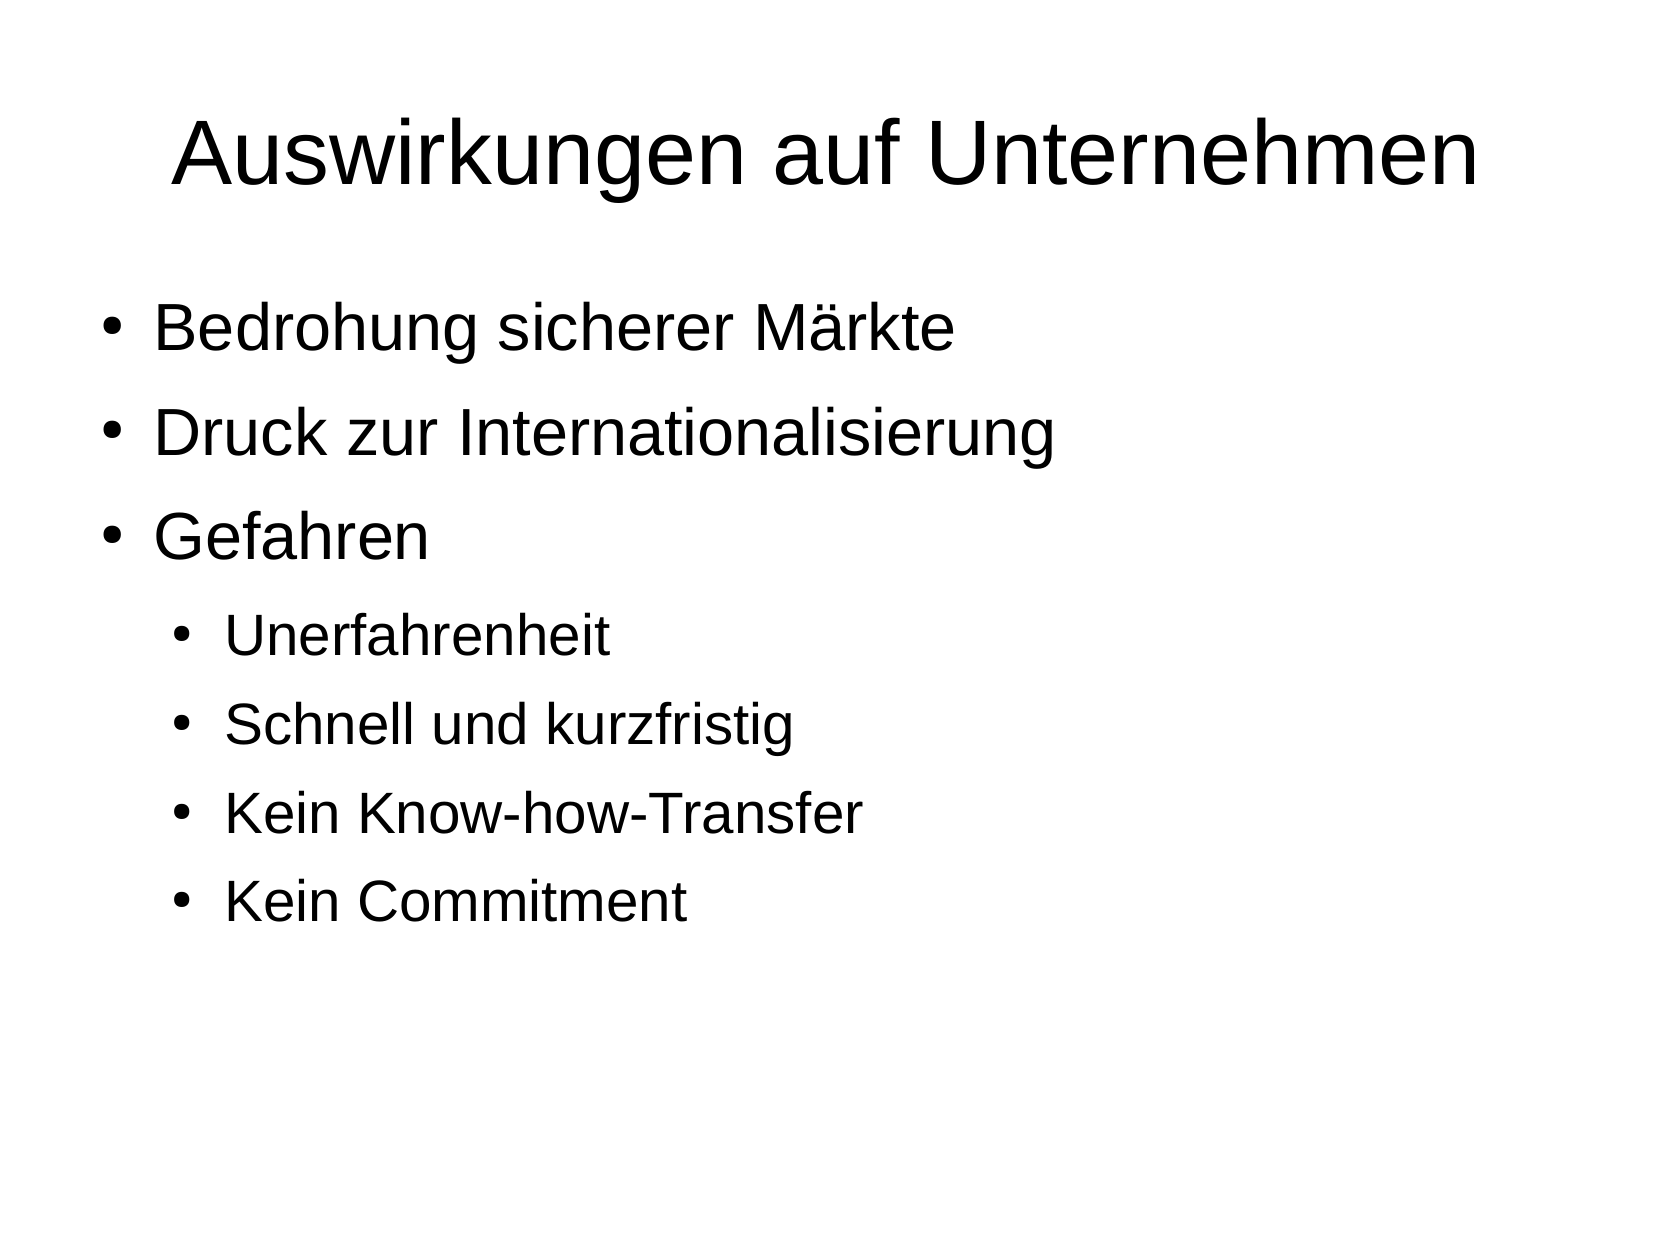

# Auswirkungen auf Unternehmen
Bedrohung sicherer Märkte
Druck zur Internationalisierung
Gefahren
Unerfahrenheit
Schnell und kurzfristig
Kein Know-how-Transfer
Kein Commitment